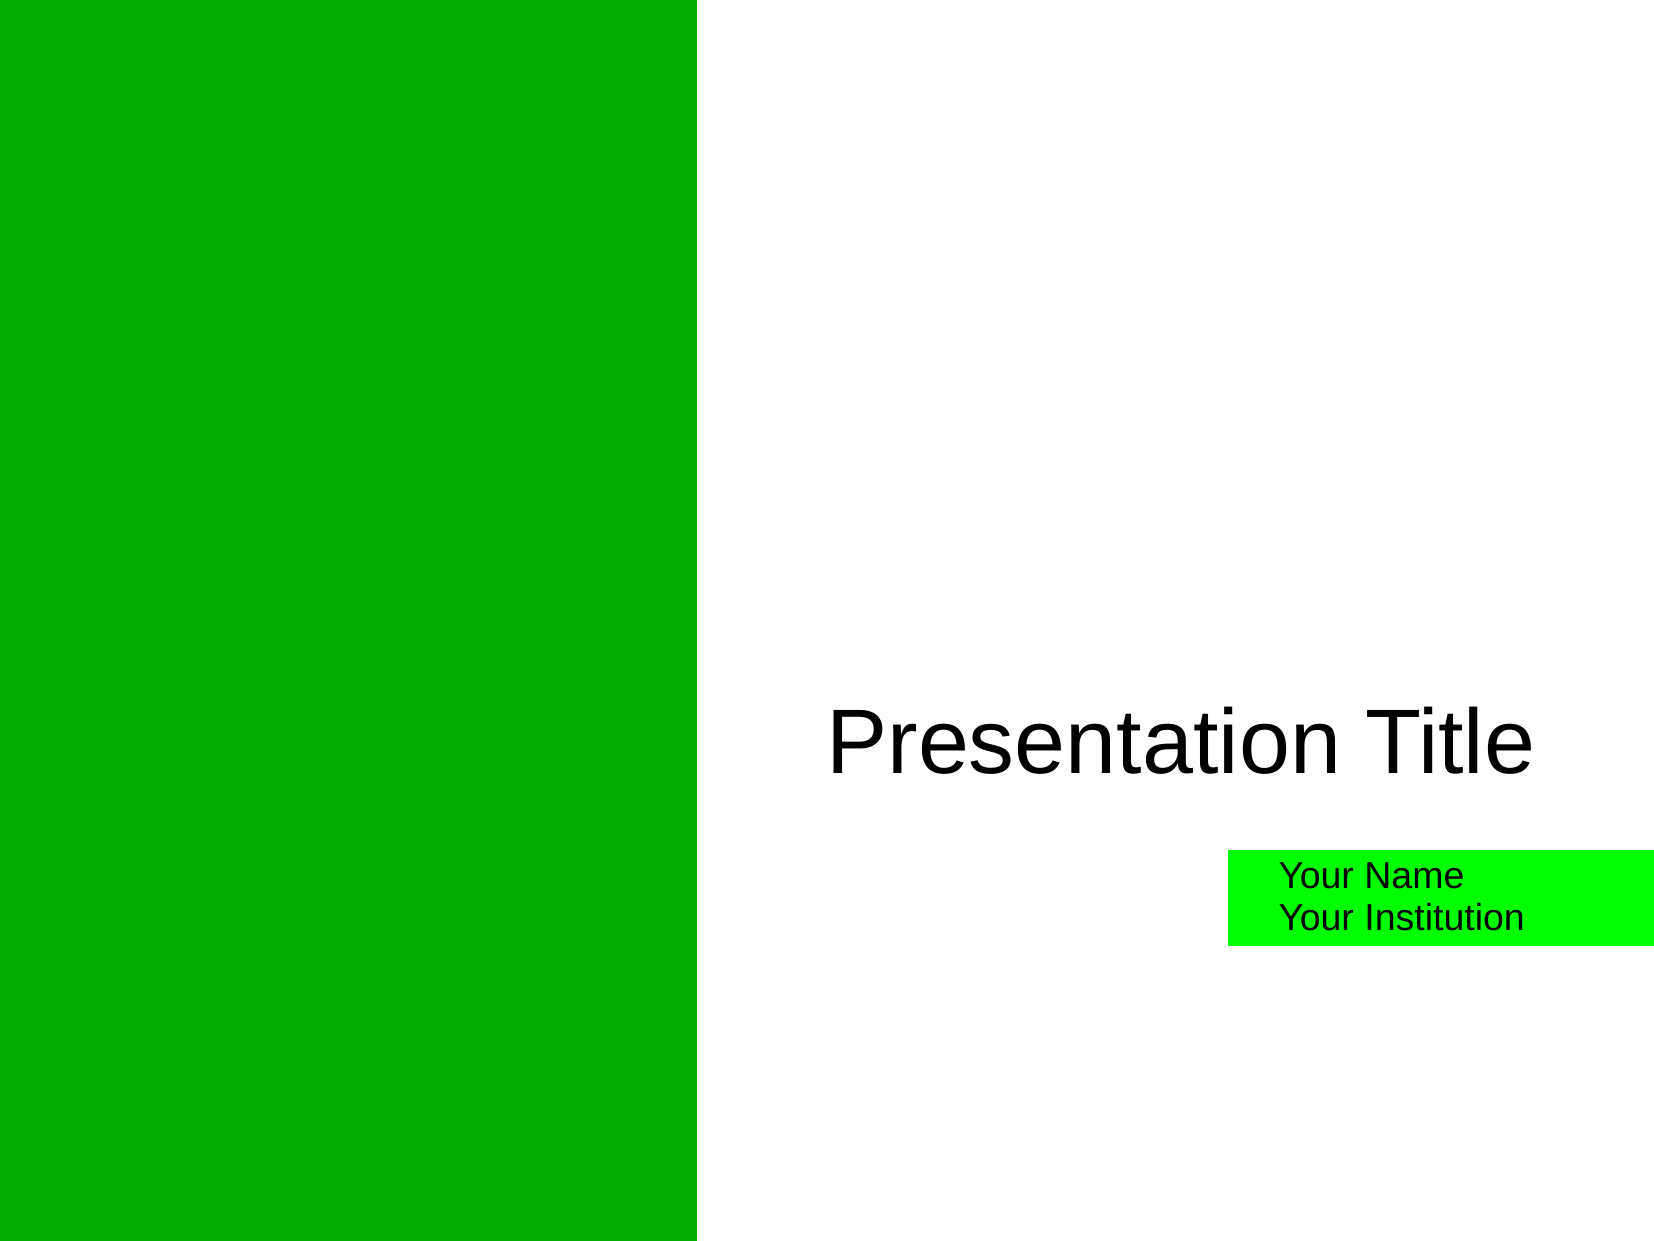

# Presentation Title
Your Name
Your Institution